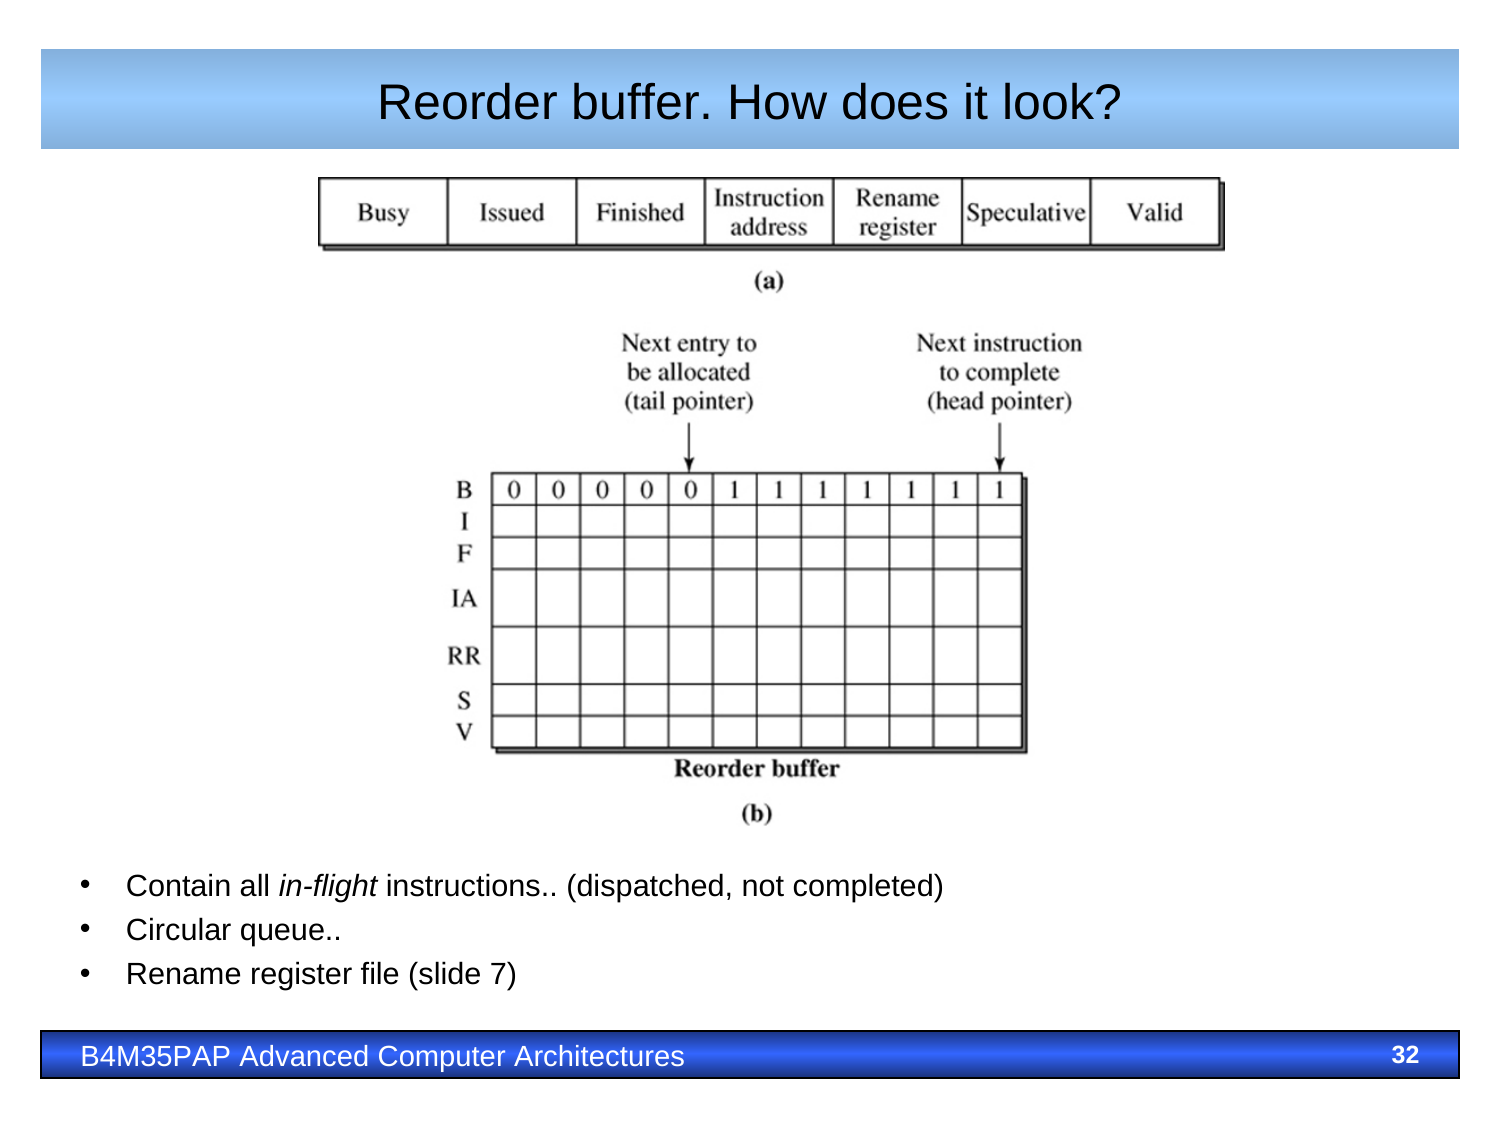

# Reorder buffer. How does it look?
Contain all in-flight instructions.. (dispatched, not completed)
Circular queue..
Rename register file (slide 7)